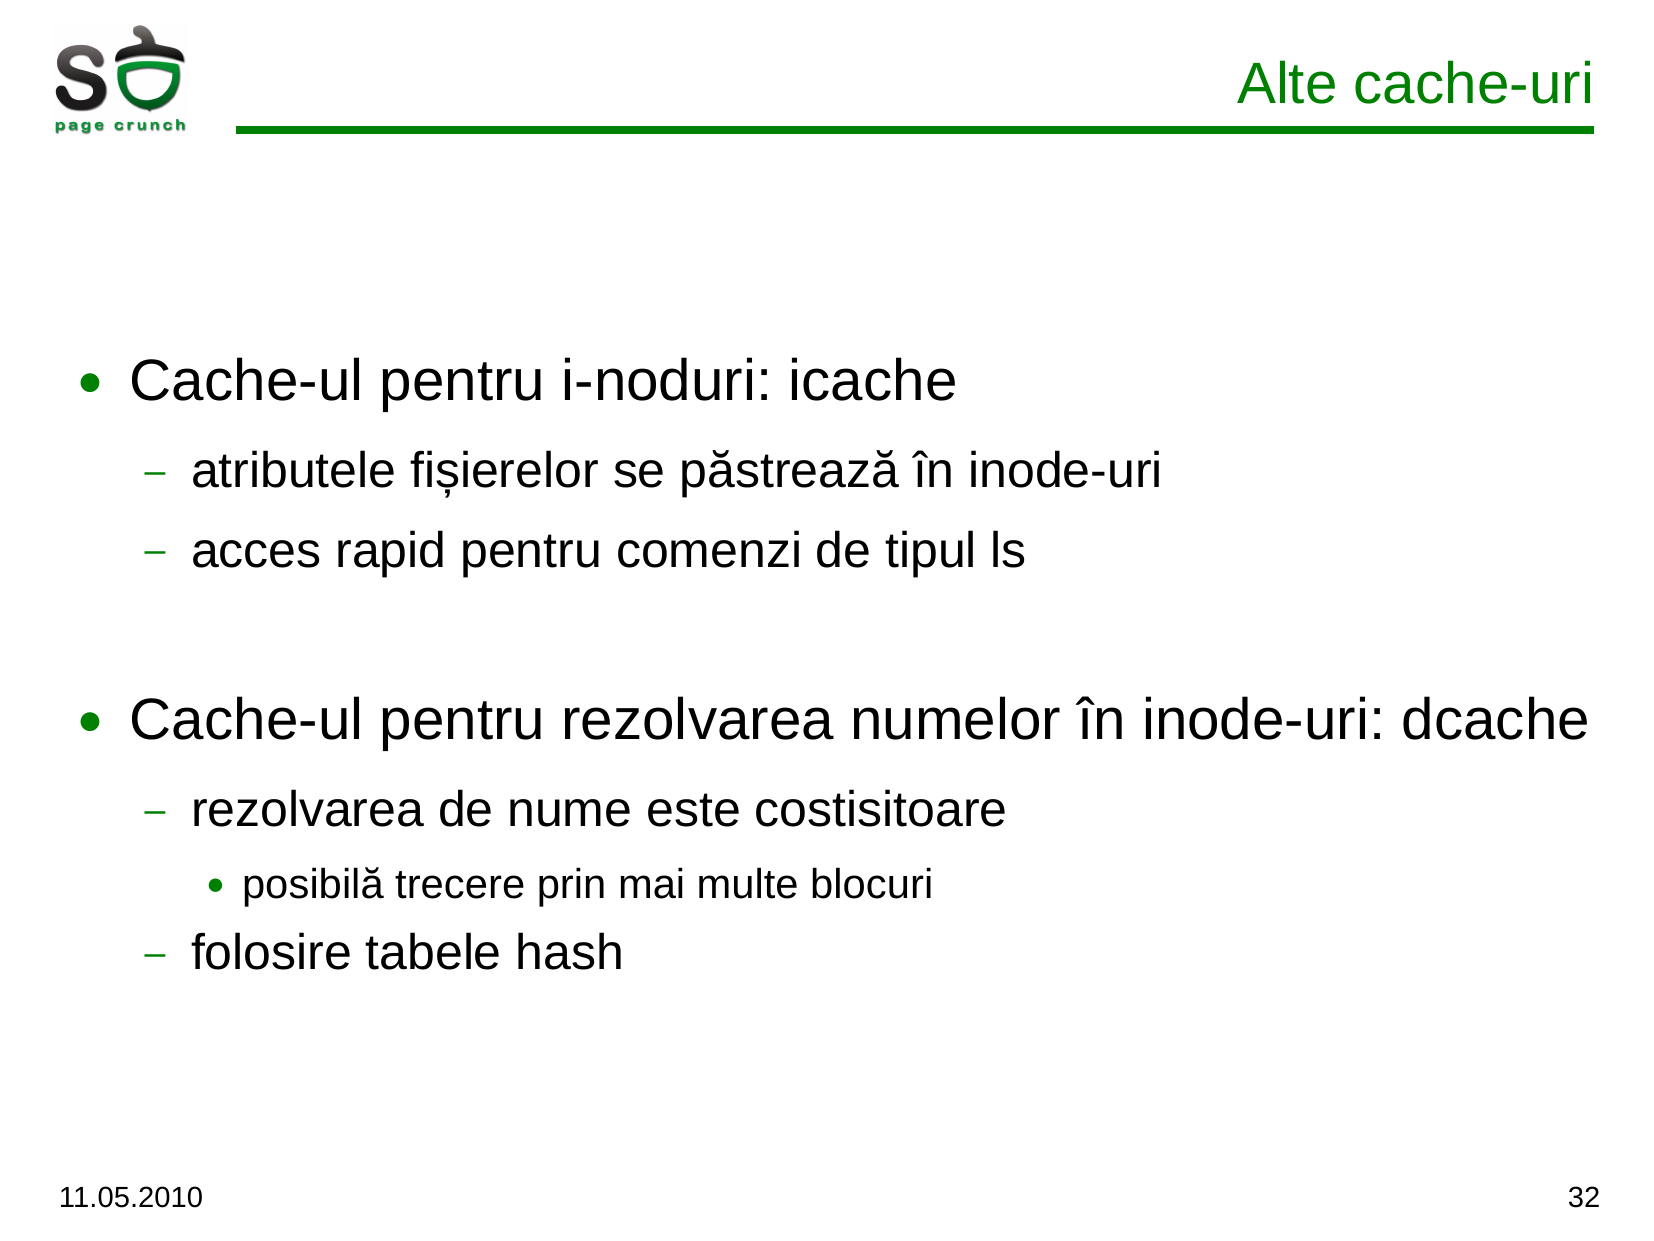

# Alte cache-uri
Cache-ul pentru i-noduri: icache
atributele fișierelor se păstrează în inode-uri
acces rapid pentru comenzi de tipul ls
Cache-ul pentru rezolvarea numelor în inode-uri: dcache
rezolvarea de nume este costisitoare
posibilă trecere prin mai multe blocuri
folosire tabele hash
11.05.2010
32